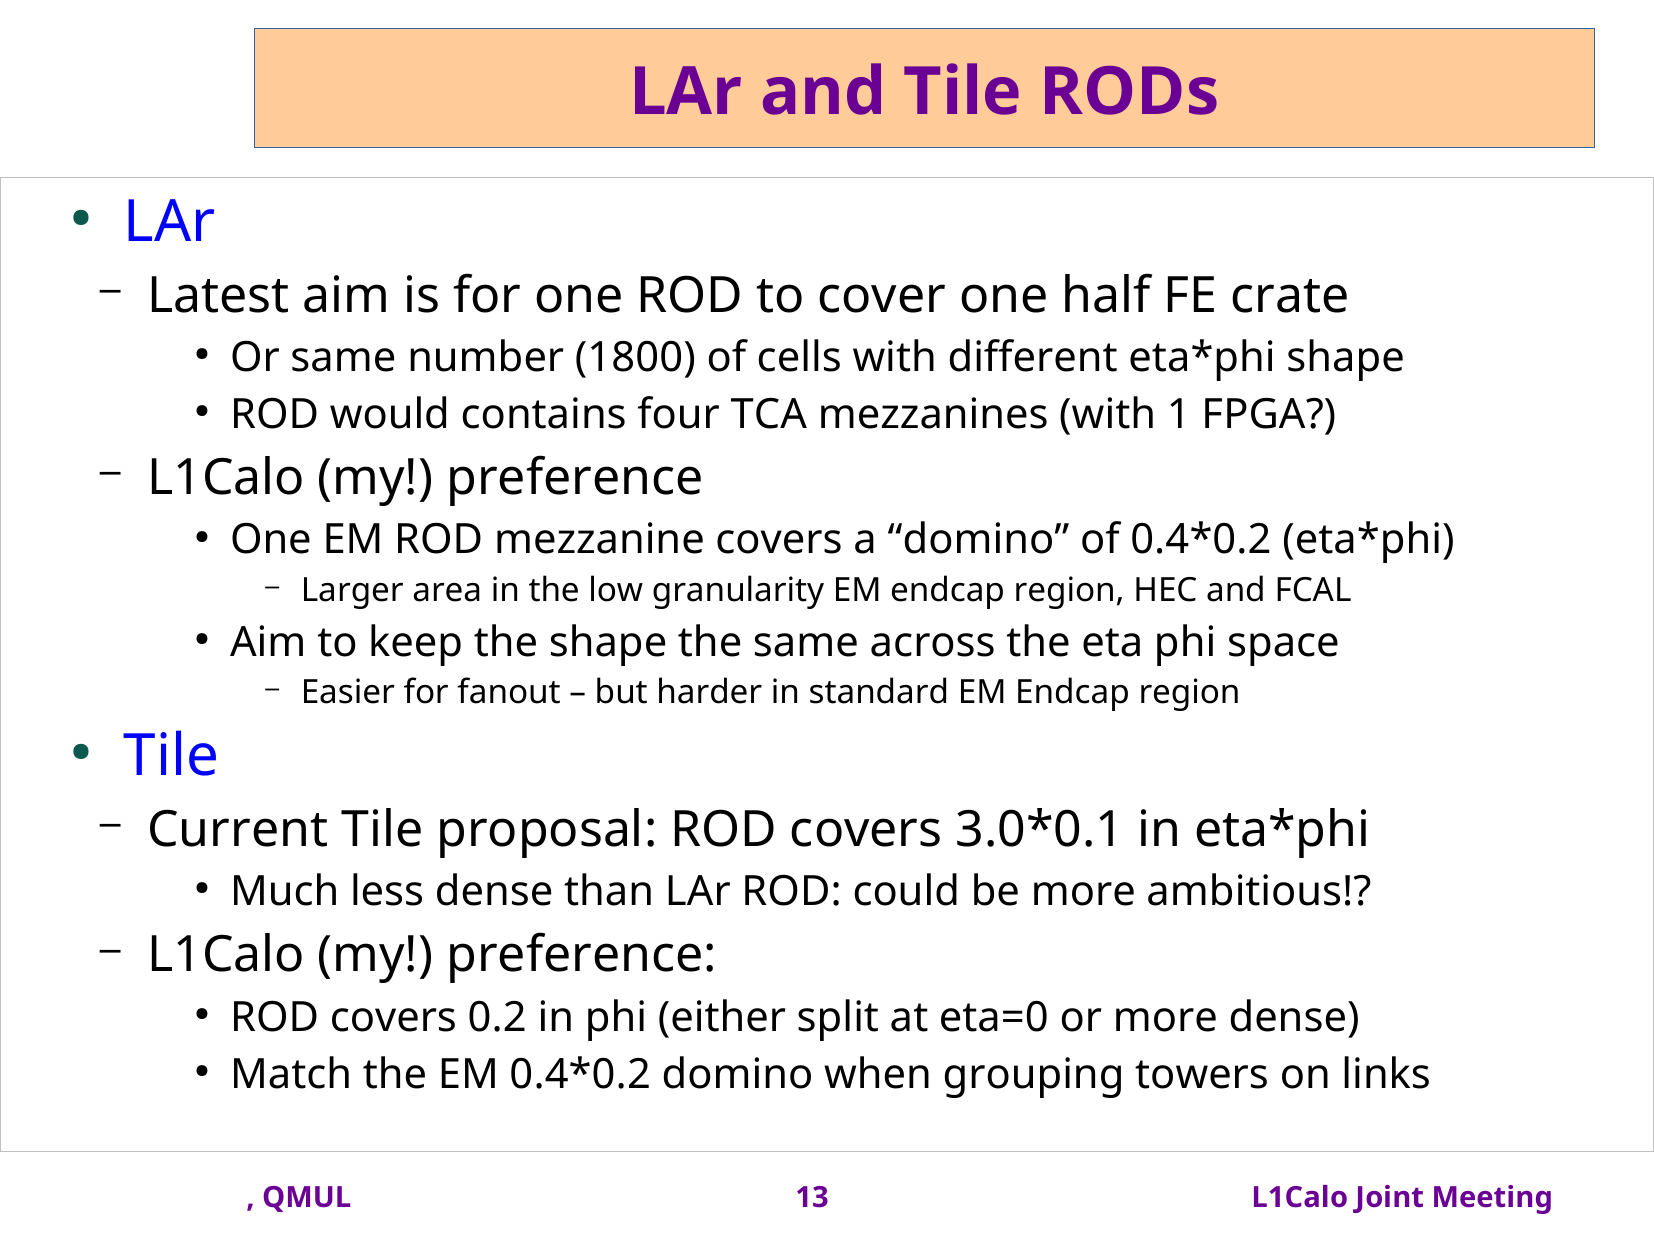

# LAr and Tile RODs
LAr
Latest aim is for one ROD to cover one half FE crate
Or same number (1800) of cells with different eta*phi shape
ROD would contains four TCA mezzanines (with 1 FPGA?)
L1Calo (my!) preference
One EM ROD mezzanine covers a “domino” of 0.4*0.2 (eta*phi)
Larger area in the low granularity EM endcap region, HEC and FCAL
Aim to keep the shape the same across the eta phi space
Easier for fanout – but harder in standard EM Endcap region
Tile
Current Tile proposal: ROD covers 3.0*0.1 in eta*phi
Much less dense than LAr ROD: could be more ambitious!?
L1Calo (my!) preference:
ROD covers 0.2 in phi (either split at eta=0 or more dense)
Match the EM 0.4*0.2 domino when grouping towers on links